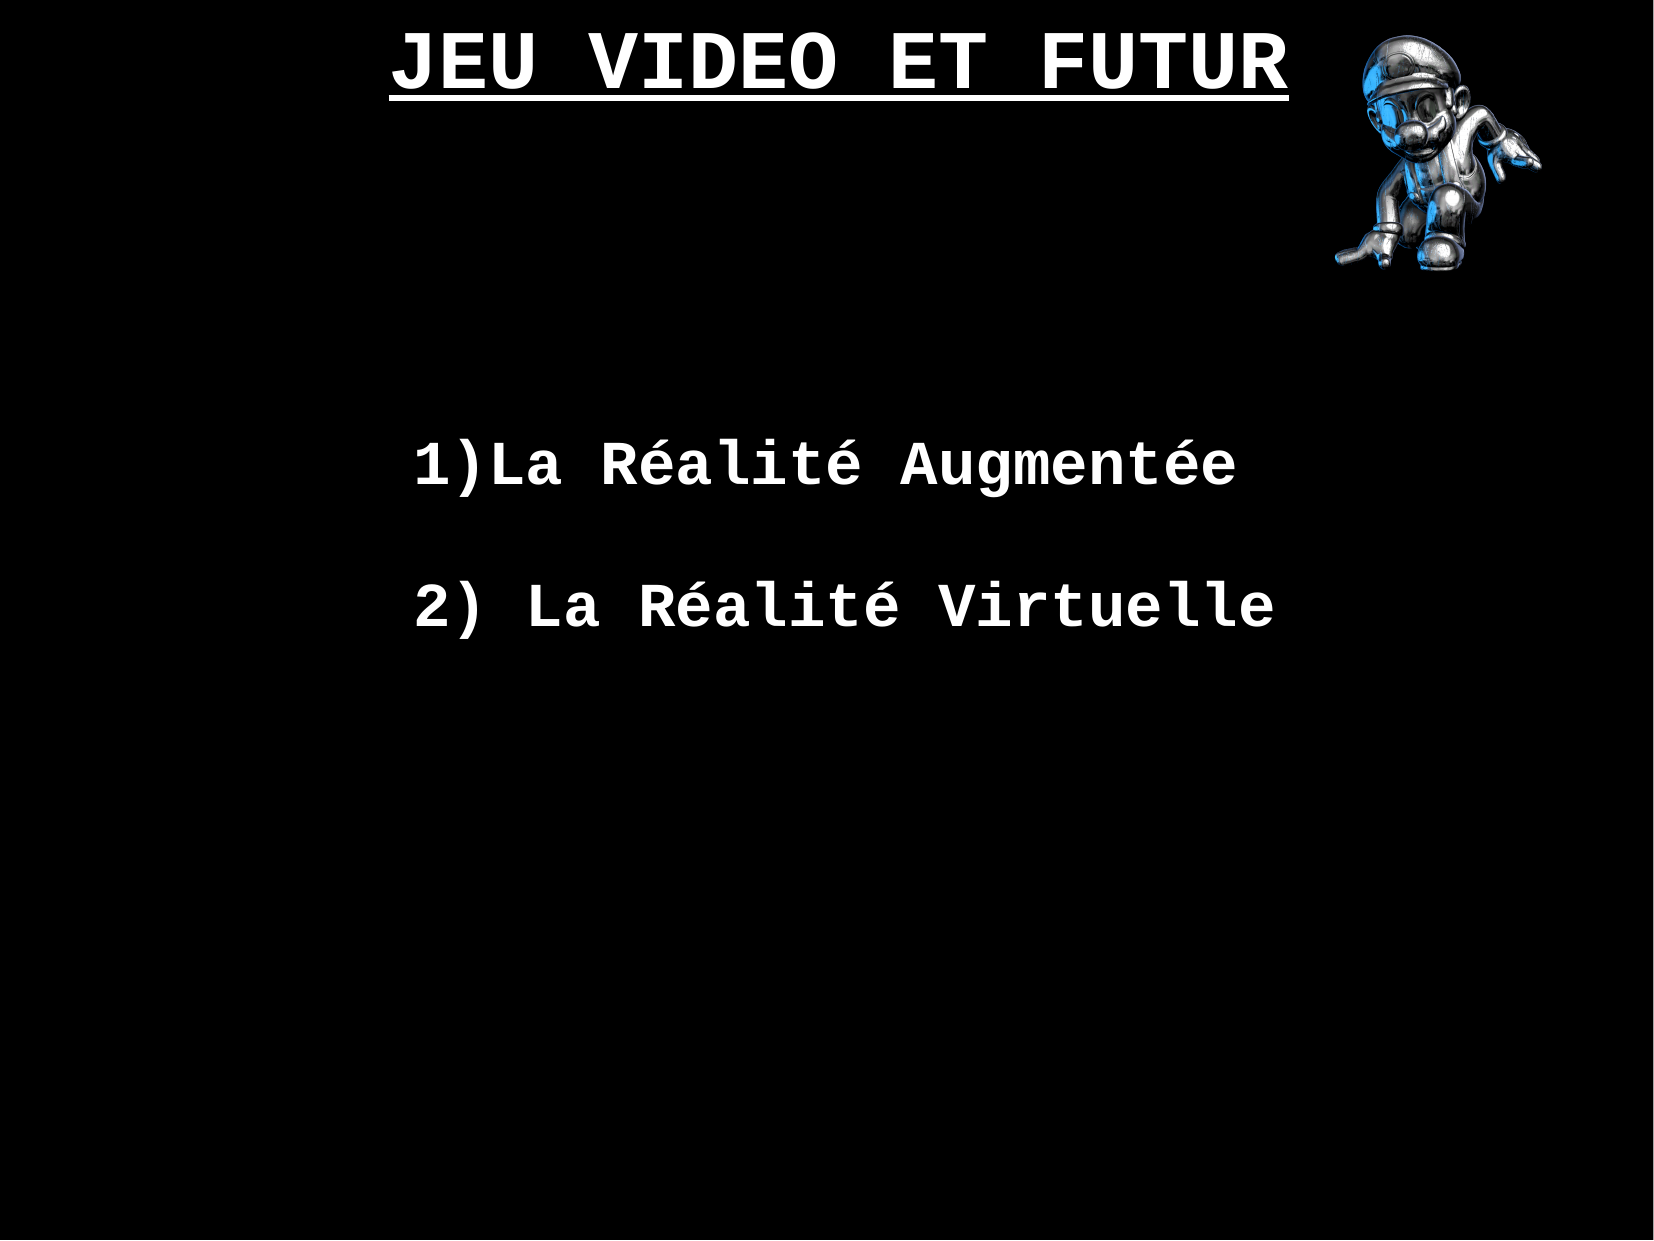

JEU VIDEO ET FUTUR
1)La Réalité Augmentée
2) La Réalité Virtuelle